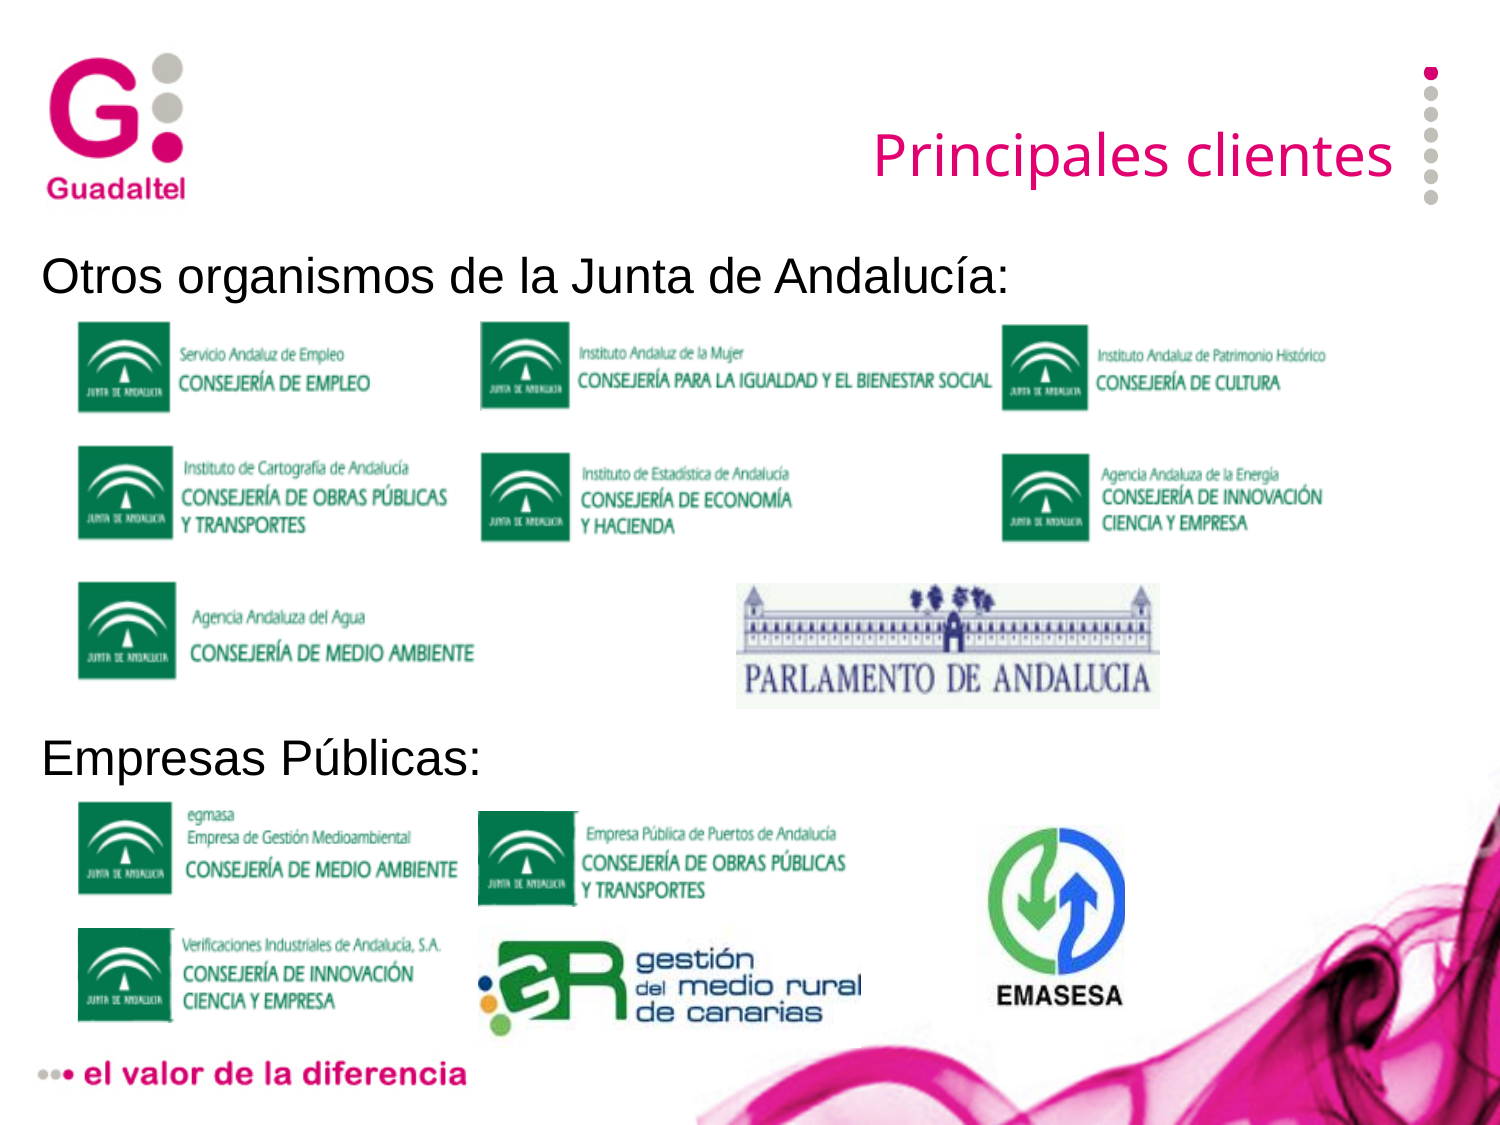

Principales clientes
Otros organismos de la Junta de Andalucía:
Empresas Públicas: